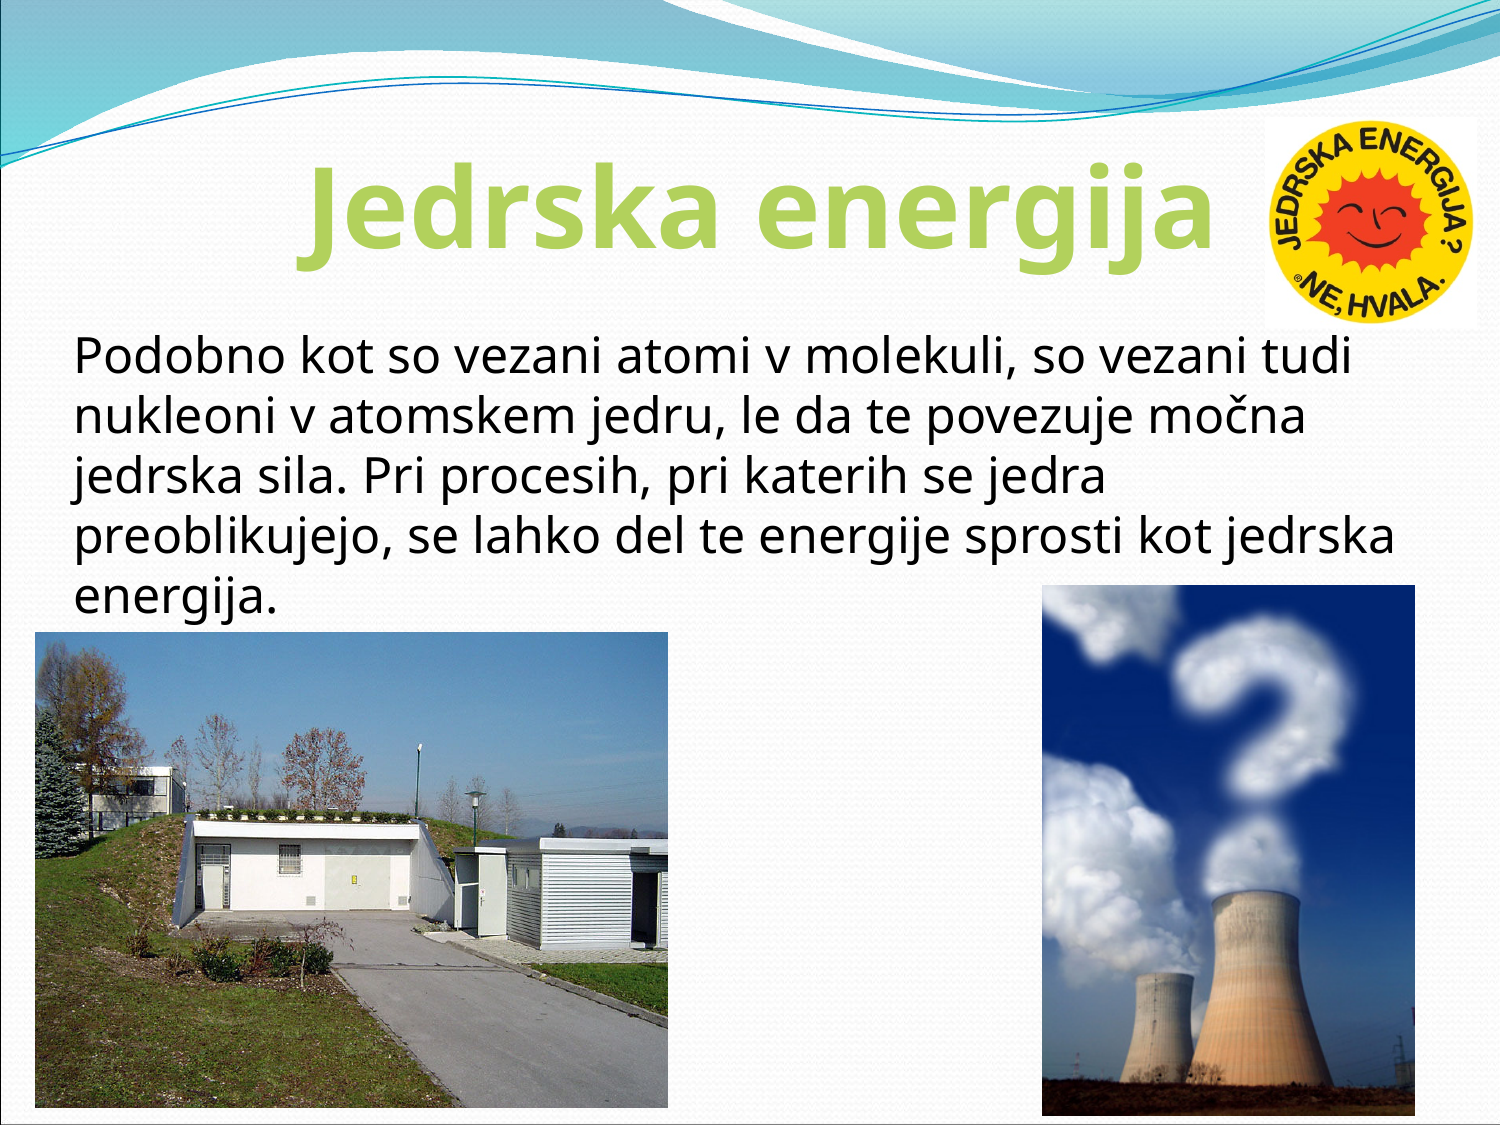

Jedrska energija
Podobno kot so vezani atomi v molekuli, so vezani tudi nukleoni v atomskem jedru, le da te povezuje močna jedrska sila. Pri procesih, pri katerih se jedra preoblikujejo, se lahko del te energije sprosti kot jedrska energija.